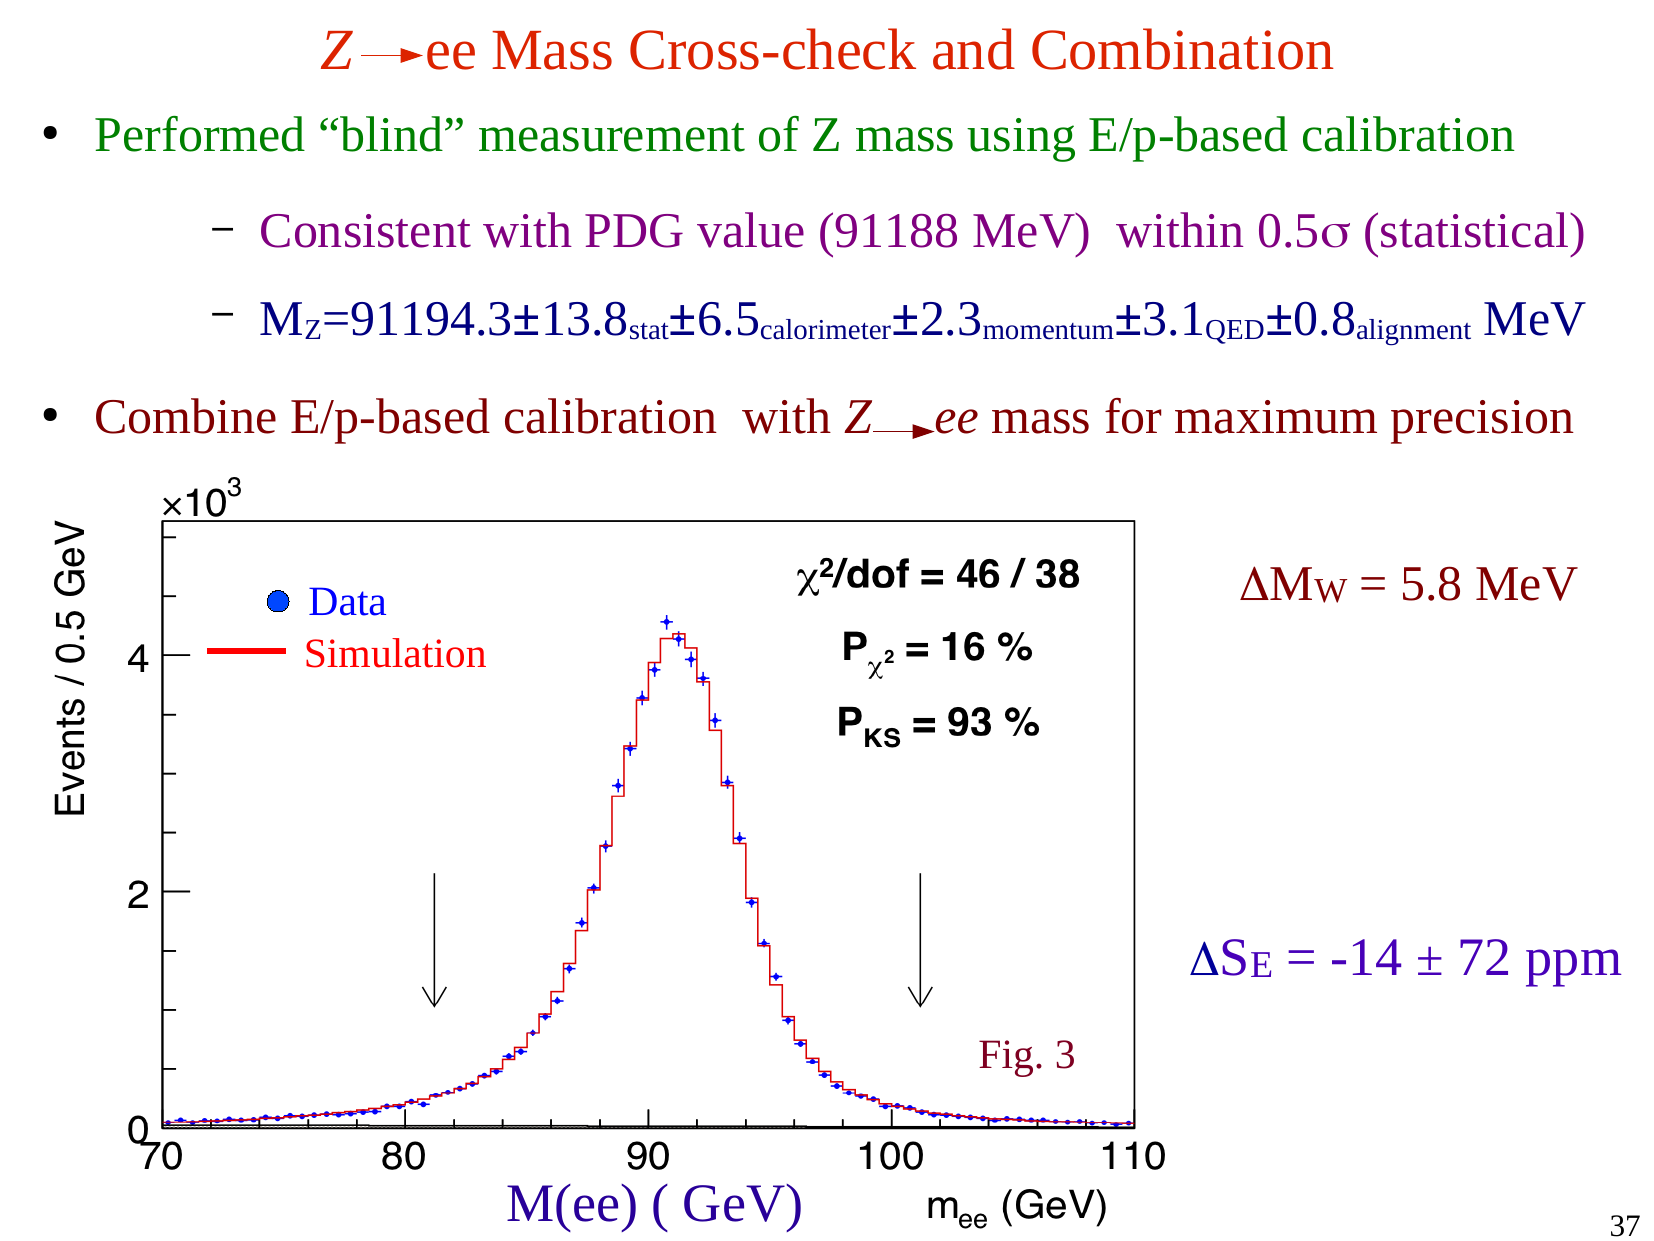

# Z ee Mass Cross-check and Combination
Performed “blind” measurement of Z mass using E/p-based calibration
Consistent with PDG value (91188 MeV) within 0.5σ (statistical)
MZ=91194.3±13.8stat±6.5calorimeter±2.3momentum±3.1QED±0.8alignment MeV
Combine E/p-based calibration with Z ee mass for maximum precision
ΔMW = 5.8 MeV
Data
Simulation
ΔSE = -14 ± 72 ppm
Fig. 3
M(ee) ( GeV)
A. V. Kotwal, JLab Users Meeting, 6/14/22